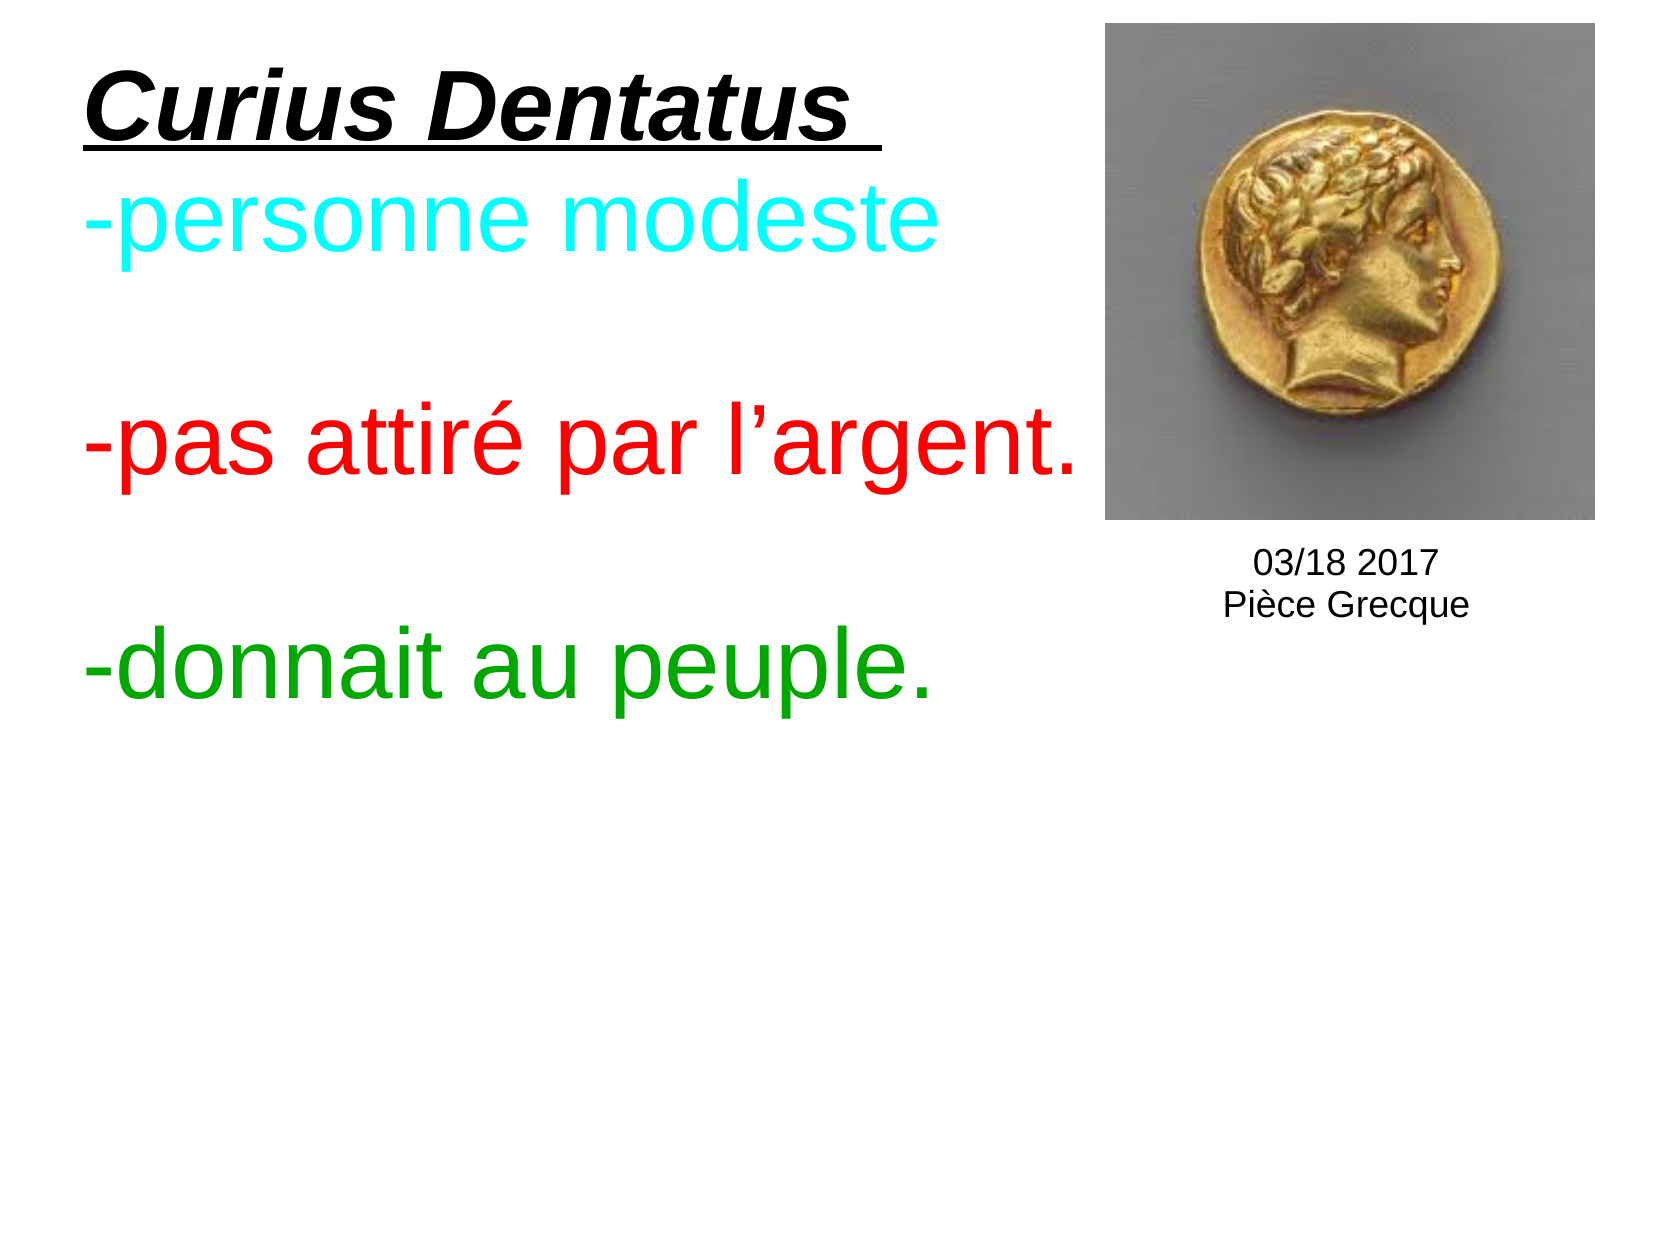

# Curius Dentatus
-personne modeste
-pas attiré par l’argent.
-donnait au peuple.
03/18 2017
Pièce Grecque